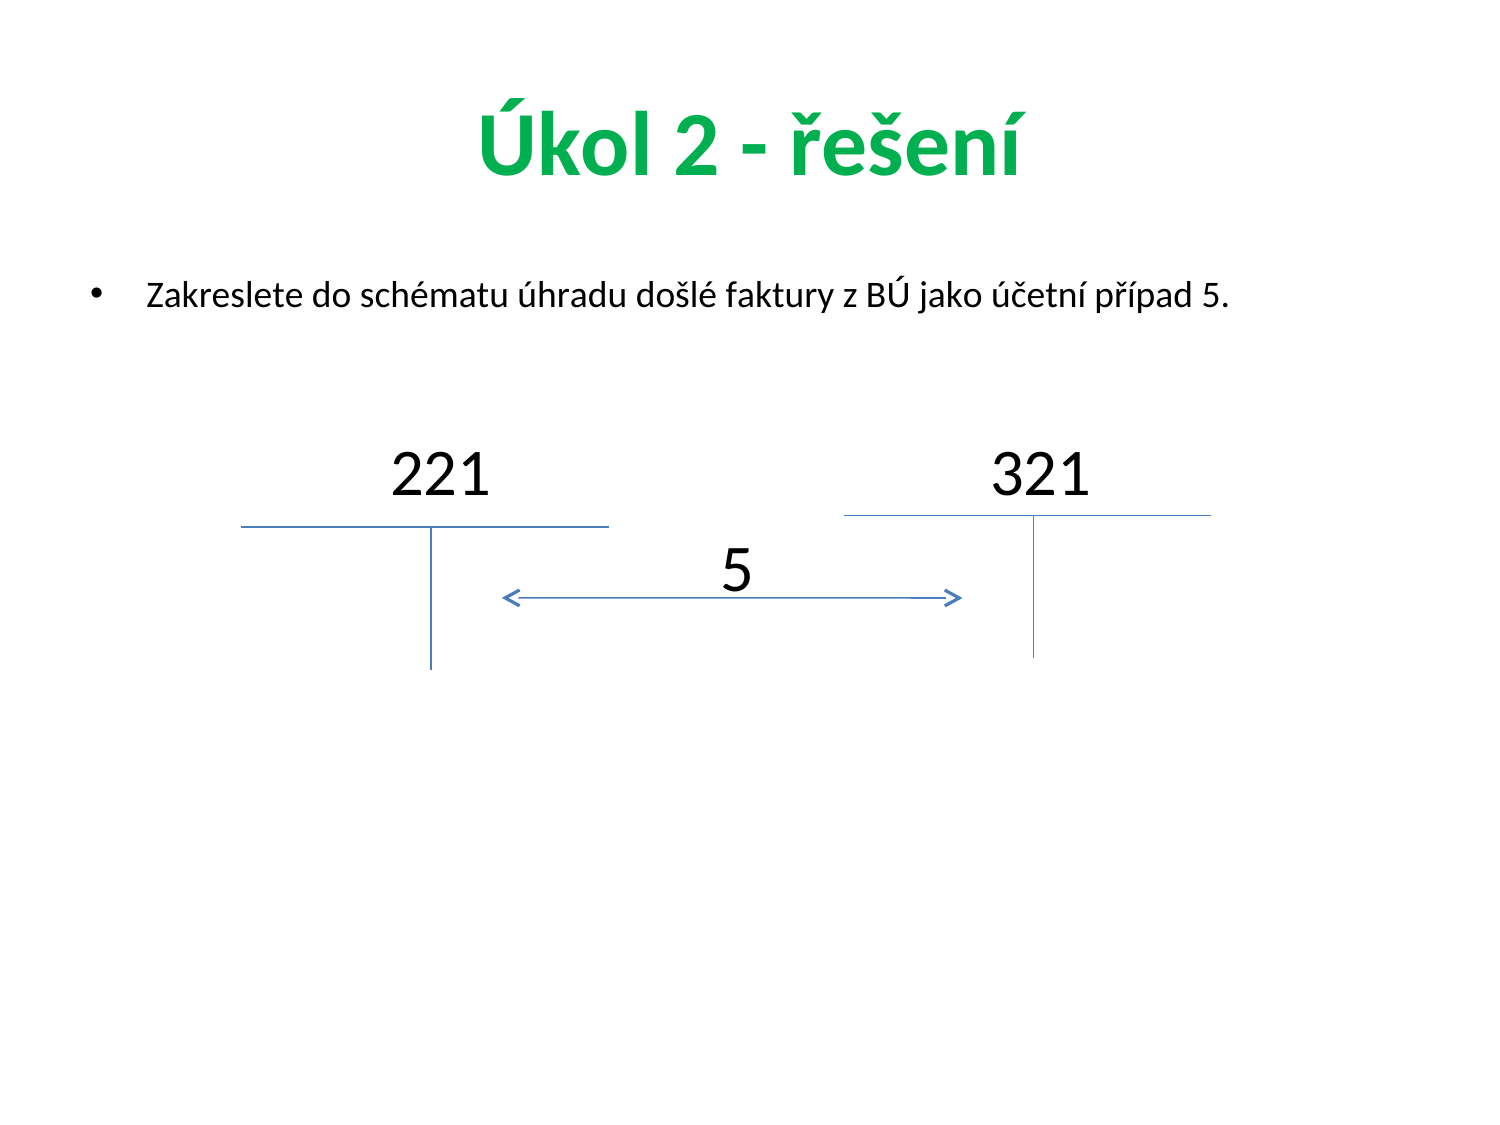

# Úkol 2 - řešení
Zakreslete do schématu úhradu došlé faktury z BÚ jako účetní případ 5.
			221				321
					 5